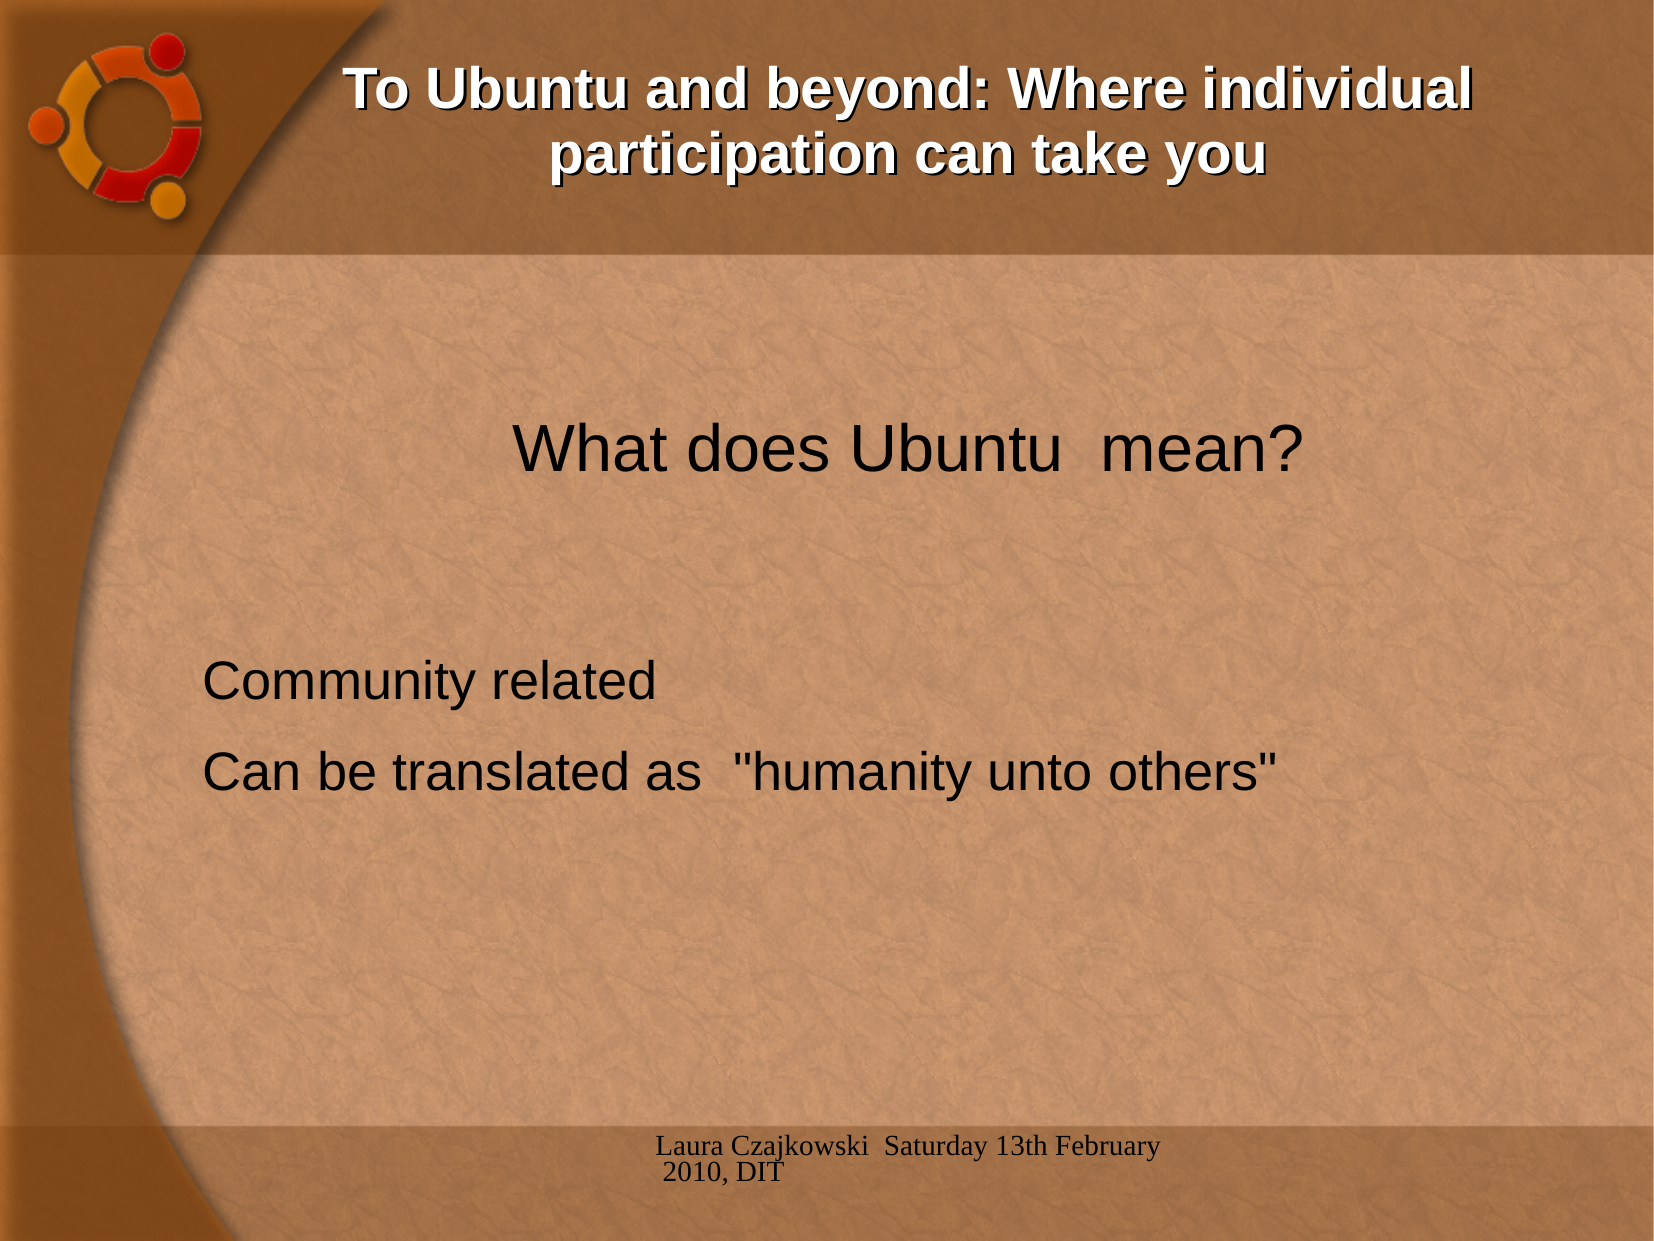

# To Ubuntu and beyond: Where individual participation can take you
What does Ubuntu mean?
 Community related
 Can be translated as "humanity unto others"
Laura Czajkowski Saturday 13th February 2010, DIT